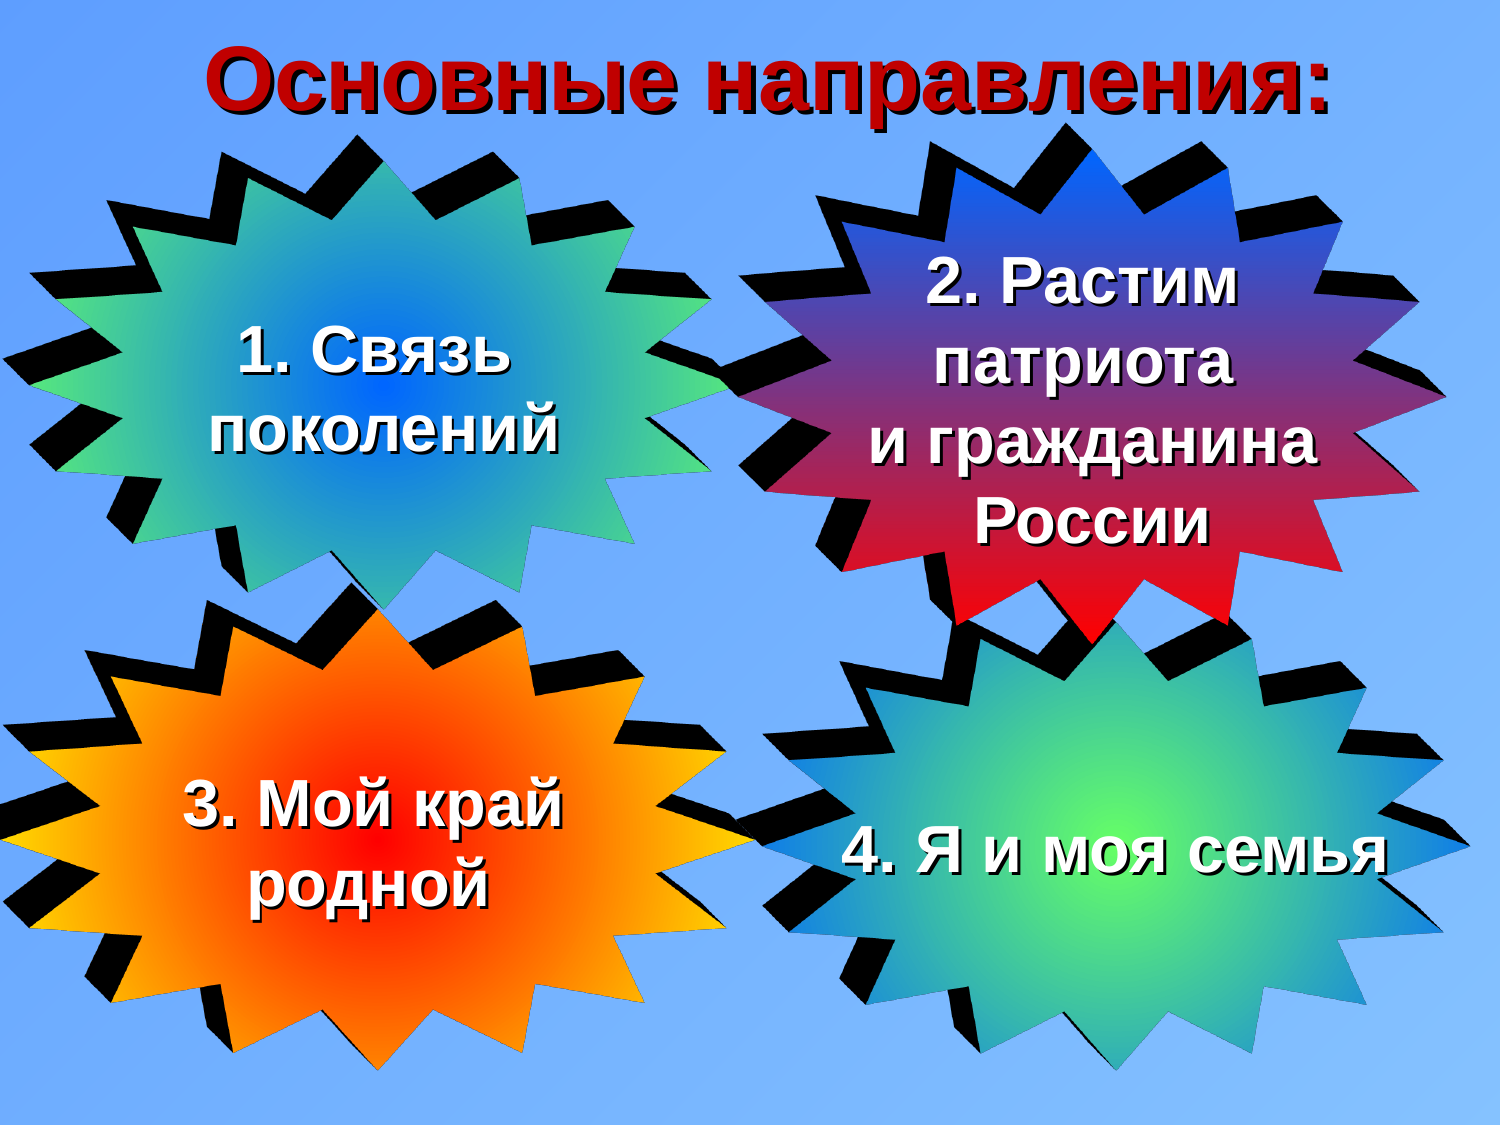

# Основные направления:
2. Растим
патриота
и гражданина
России
1. Связь
поколений
 3. Мой край
родной
4. Я и моя семья